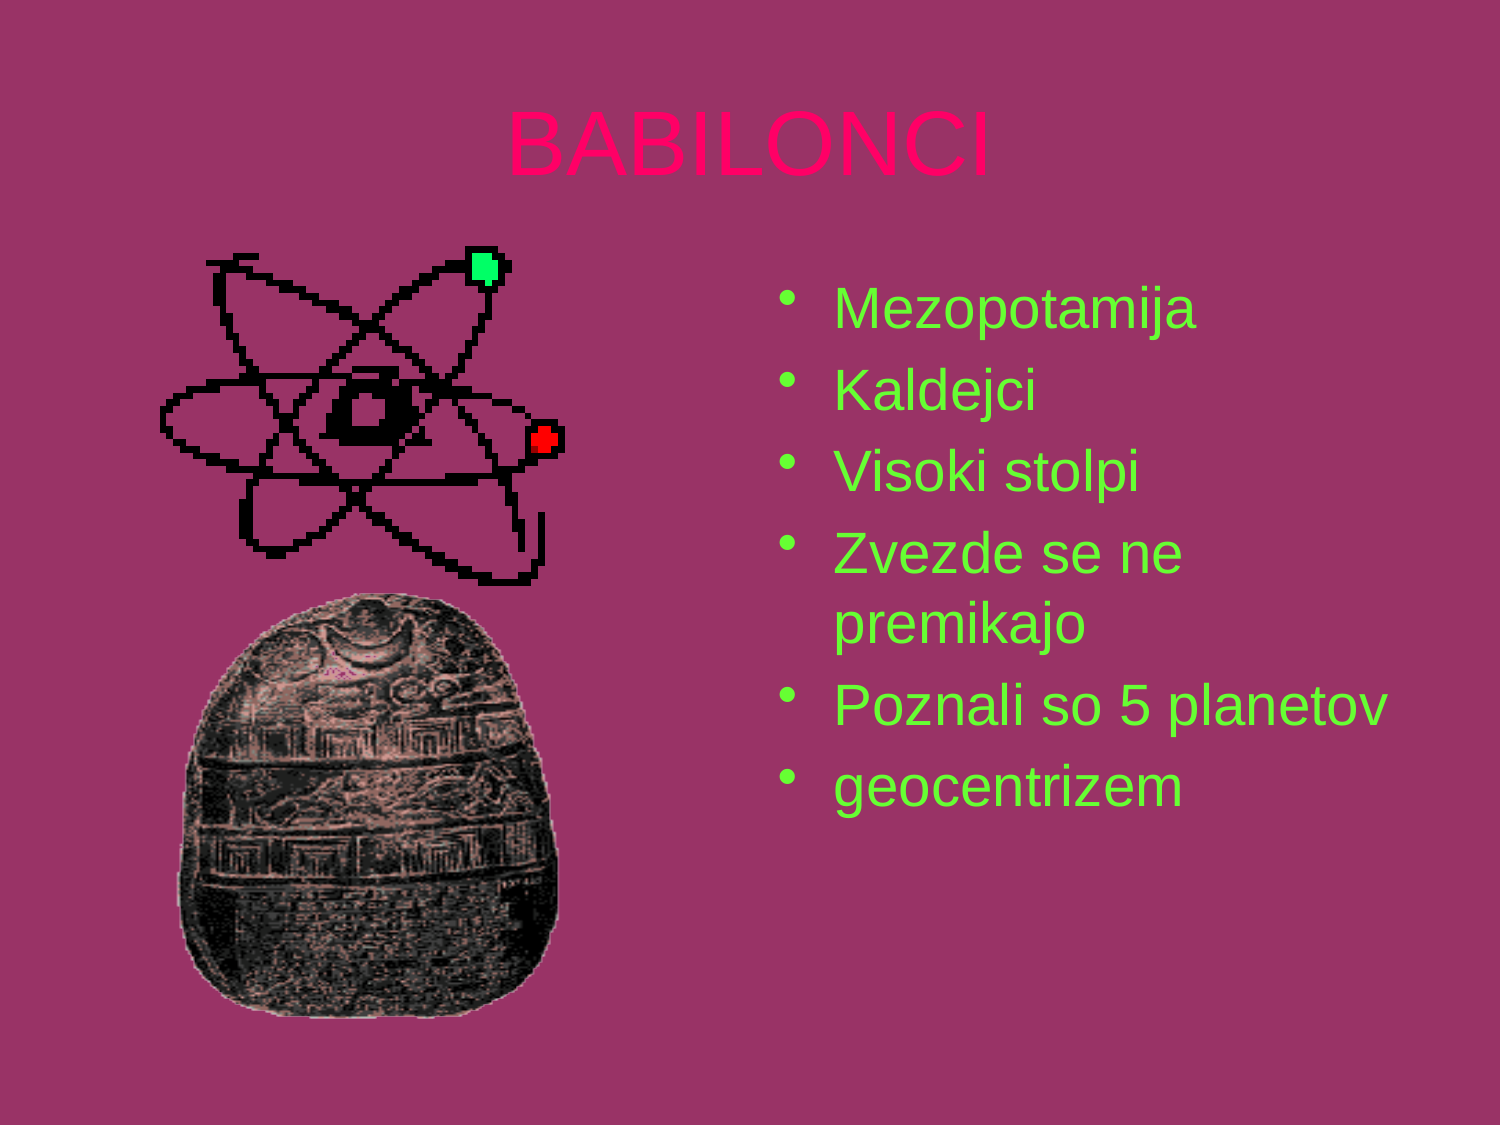

# BABILONCI
Mezopotamija
Kaldejci
Visoki stolpi
Zvezde se ne premikajo
Poznali so 5 planetov
geocentrizem